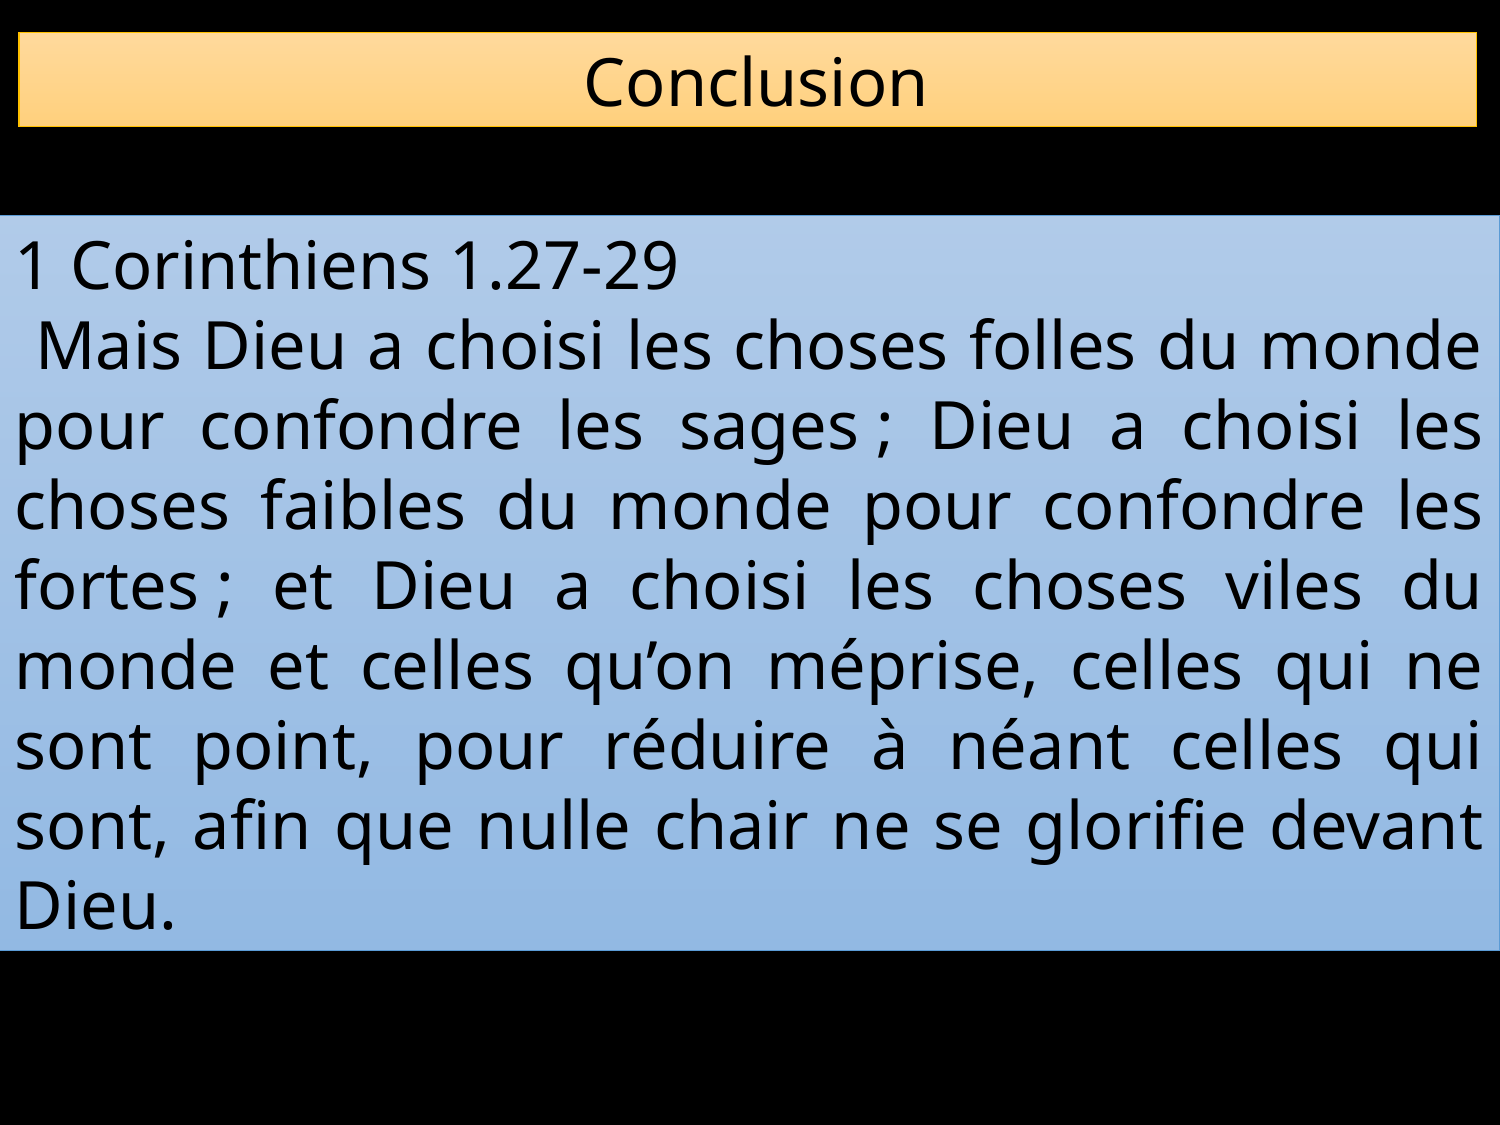

Conclusion
1 Corinthiens 1.27-29
 Mais Dieu a choisi les choses folles du monde pour confondre les sages ; Dieu a choisi les choses faibles du monde pour confondre les fortes ; et Dieu a choisi les choses viles du monde et celles qu’on méprise, celles qui ne sont point, pour réduire à néant celles qui sont, afin que nulle chair ne se glorifie devant Dieu.